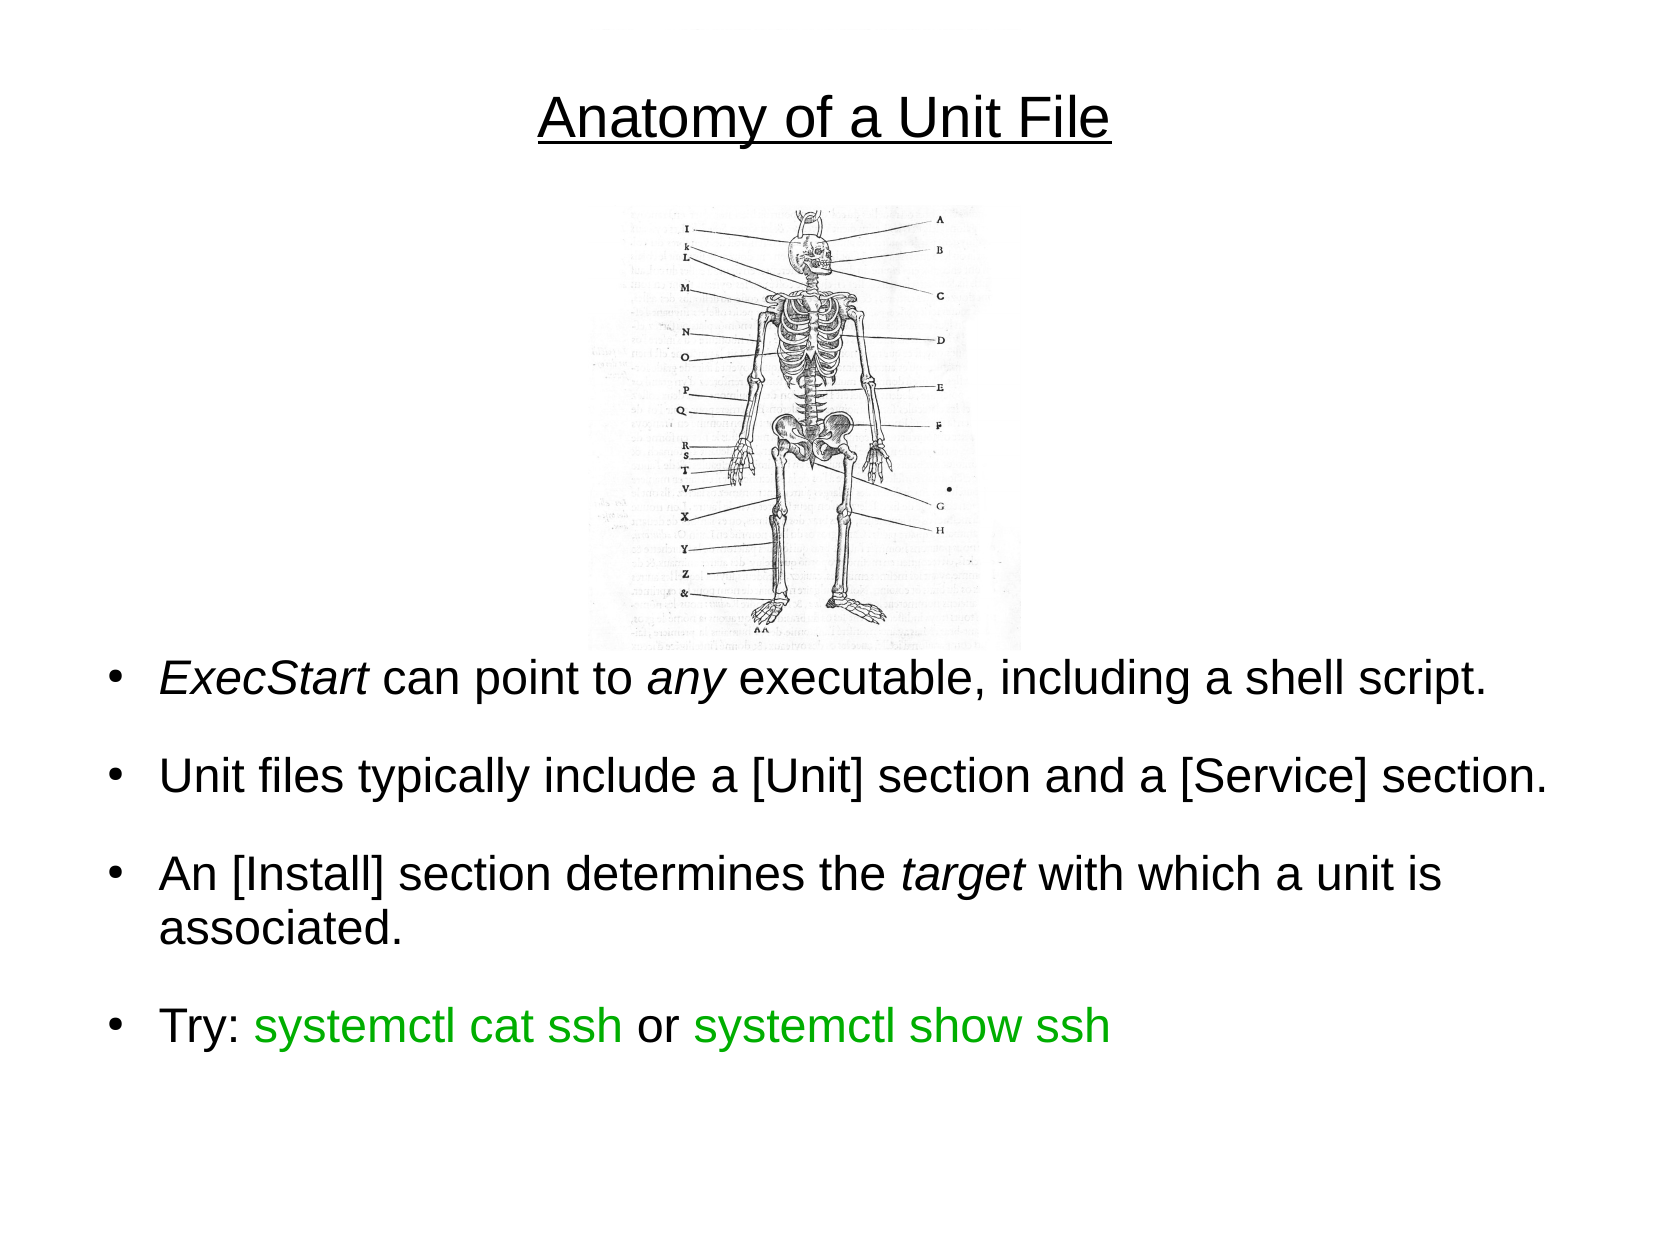

# Anatomy of a Unit File
ExecStart can point to any executable, including a shell script.
Unit files typically include a [Unit] section and a [Service] section.
An [Install] section determines the target with which a unit is associated.
Try: systemctl cat ssh or systemctl show ssh